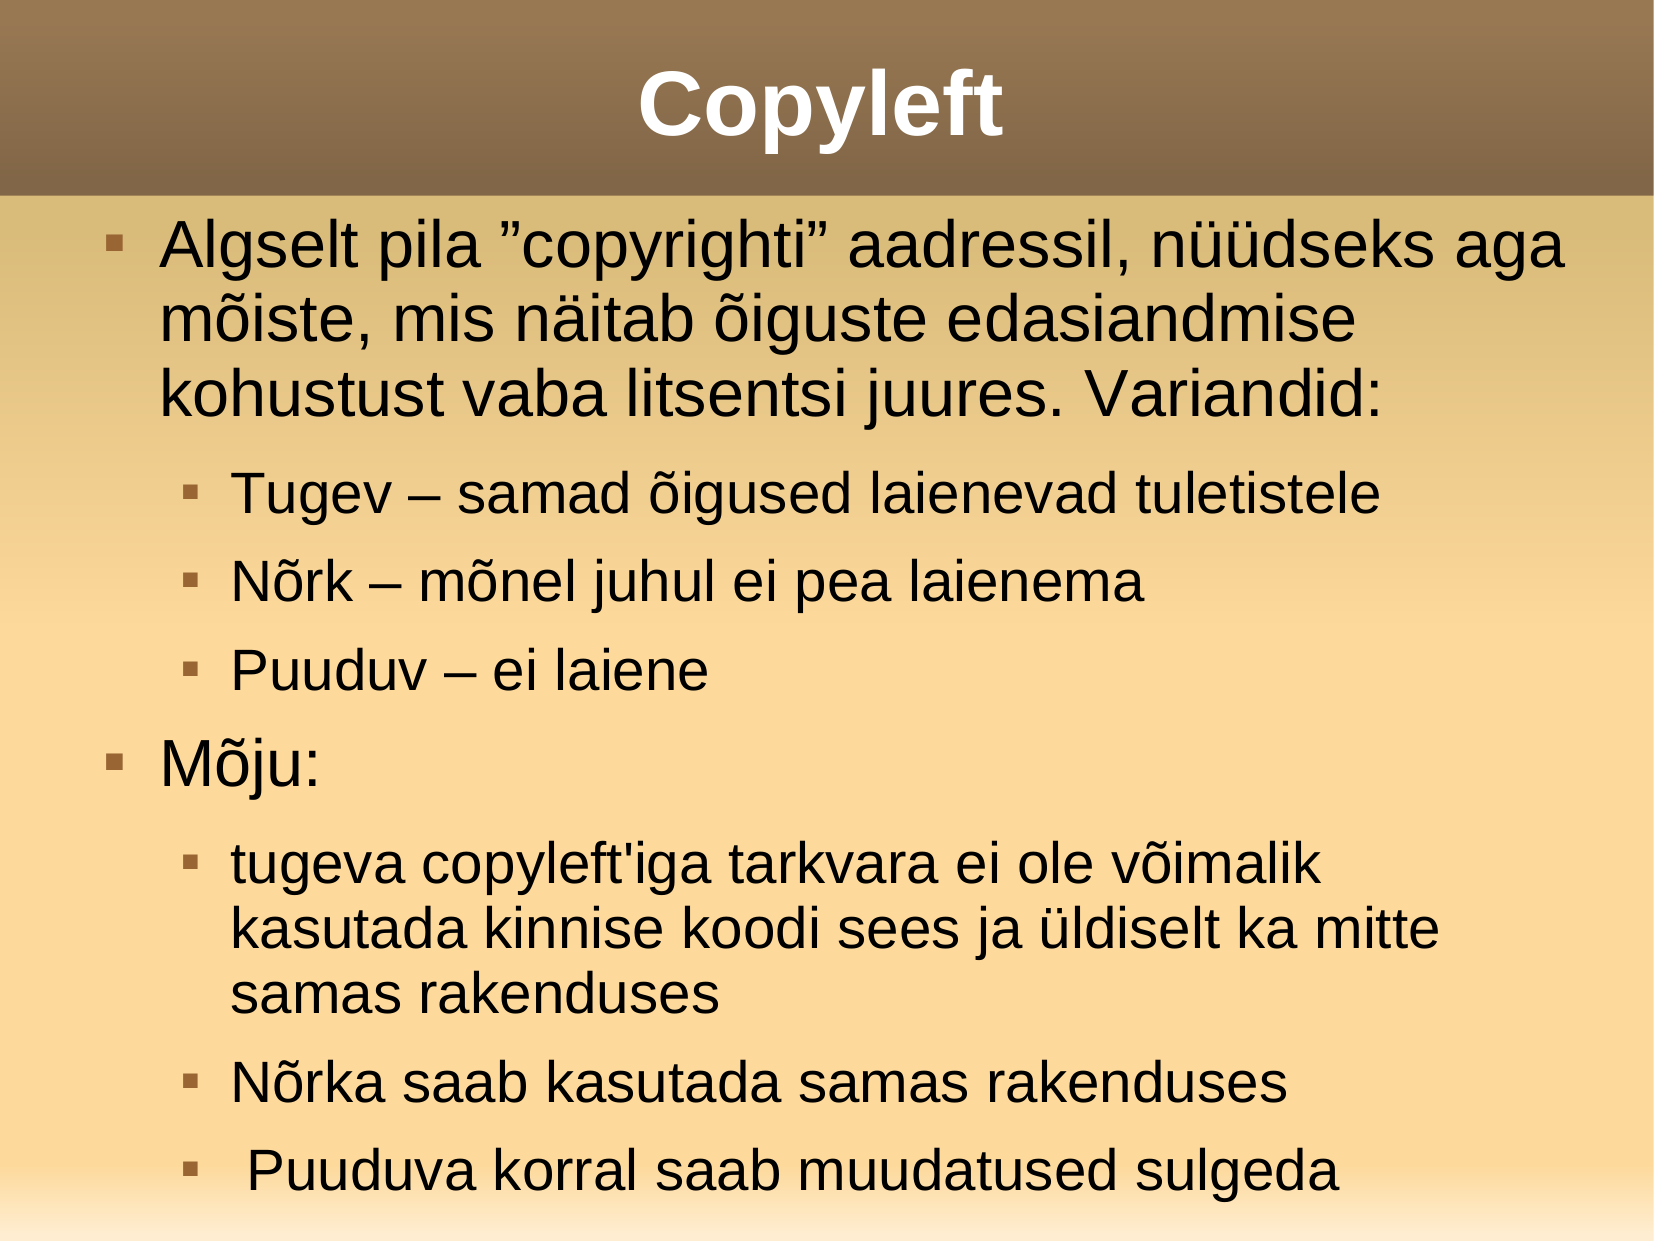

# Copyleft
Algselt pila ”copyrighti” aadressil, nüüdseks aga mõiste, mis näitab õiguste edasiandmise kohustust vaba litsentsi juures. Variandid:
Tugev – samad õigused laienevad tuletistele
Nõrk – mõnel juhul ei pea laienema
Puuduv – ei laiene
Mõju:
tugeva copyleft'iga tarkvara ei ole võimalik kasutada kinnise koodi sees ja üldiselt ka mitte samas rakenduses
Nõrka saab kasutada samas rakenduses
 Puuduva korral saab muudatused sulgeda